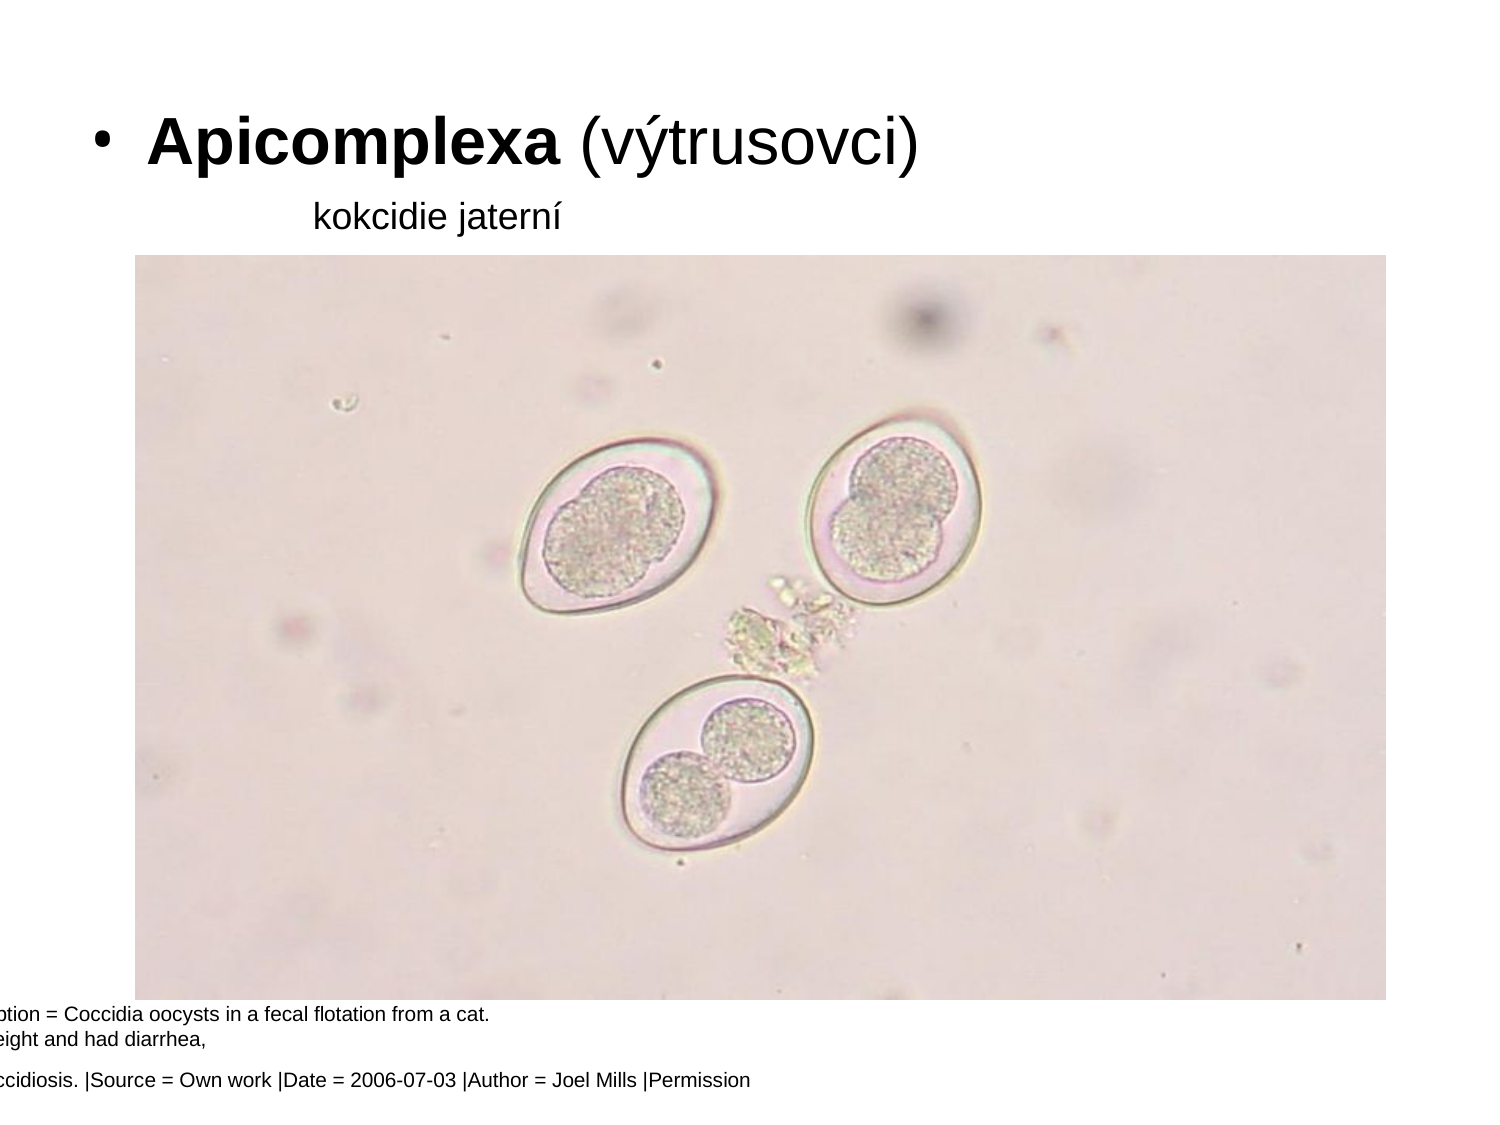

#
Apicomplexa (výtrusovci)
kokcidie jaterní
{{Information |Description =
							{{Information |Description = Coccidia oocysts in a fecal flotation from a cat.
 							The cat was underweight and had diarrhea,
							 showing signs of coccidiosis. |Source = Own work |Date = 2006-07-03 |Author = Joel Mills |Permission